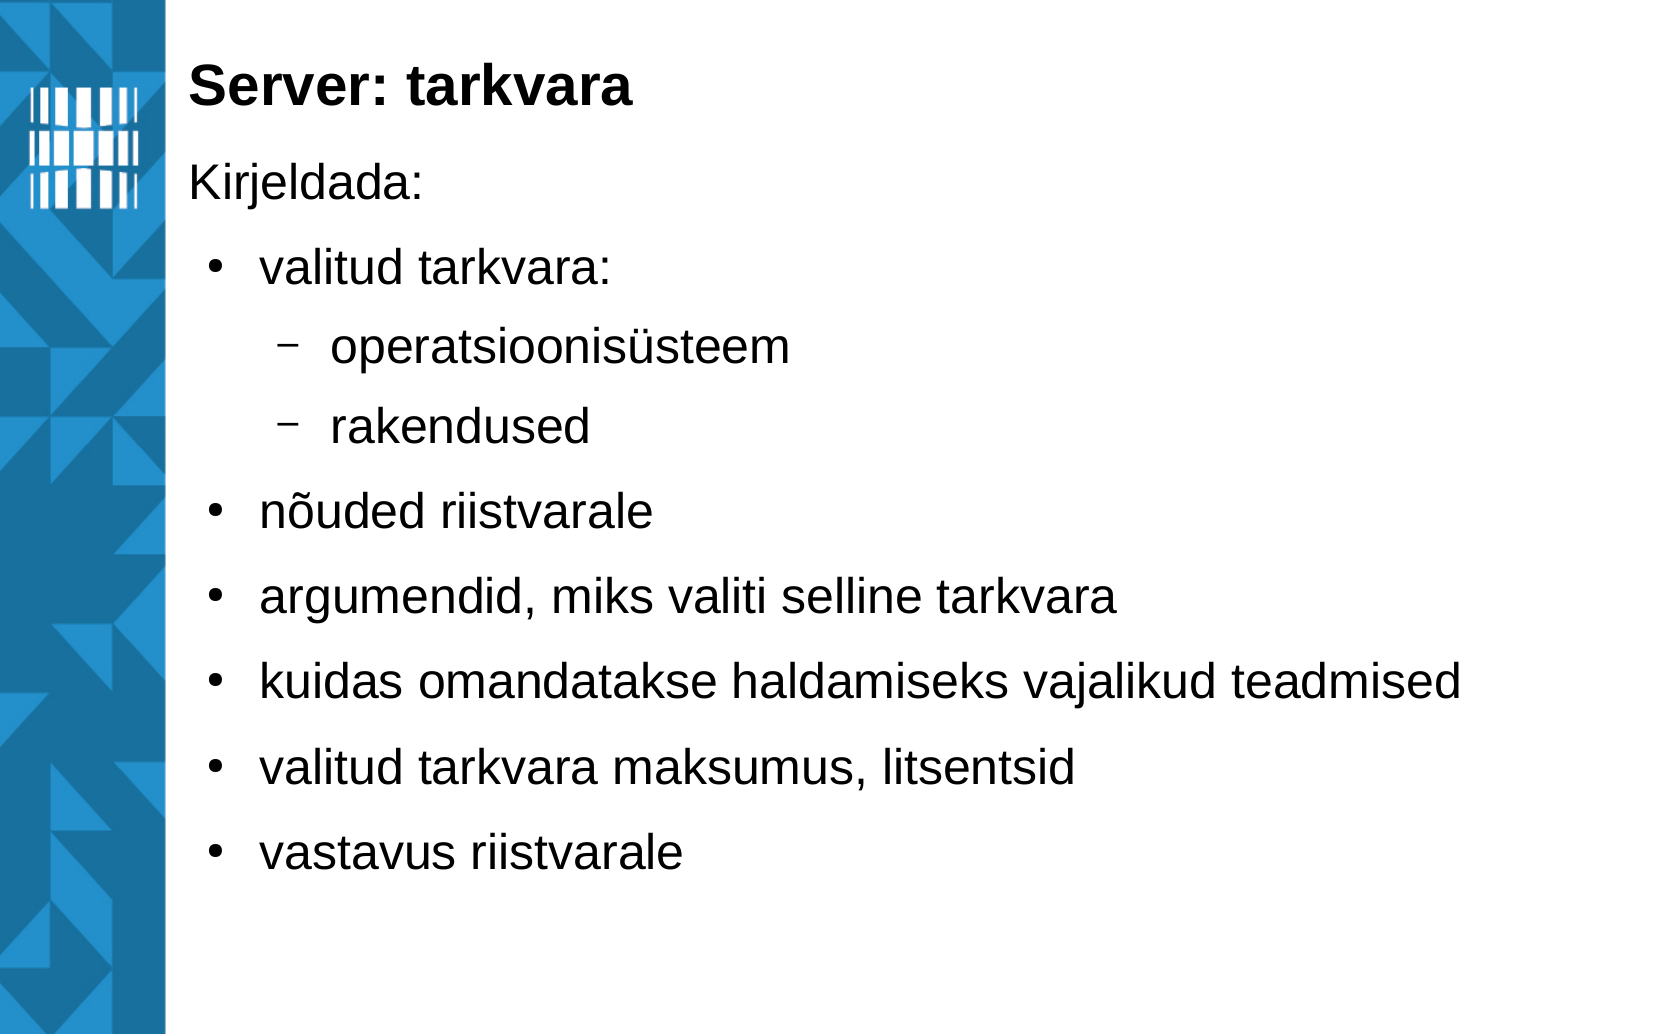

# Server: tarkvara
Kirjeldada:
valitud tarkvara:
operatsioonisüsteem
rakendused
nõuded riistvarale
argumendid, miks valiti selline tarkvara
kuidas omandatakse haldamiseks vajalikud teadmised
valitud tarkvara maksumus, litsentsid
vastavus riistvarale